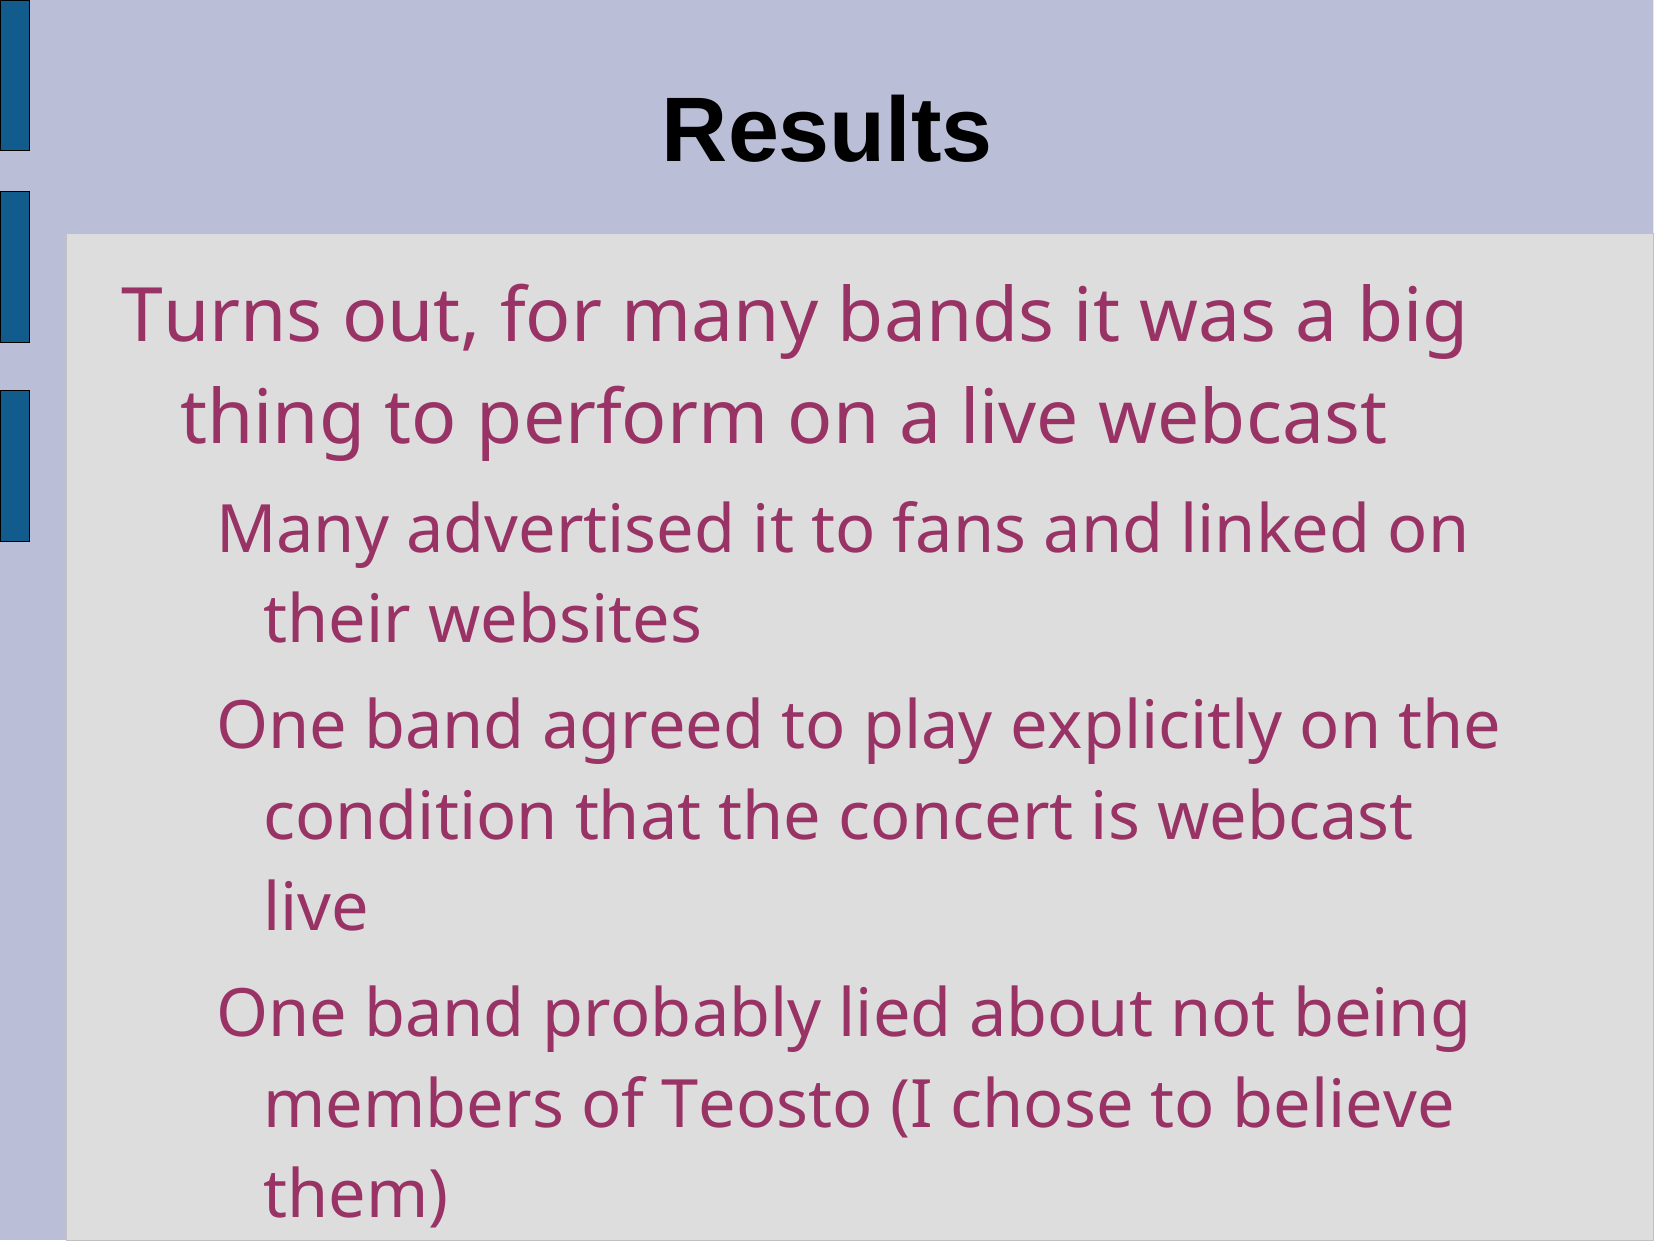

# Results
Turns out, for many bands it was a big thing to perform on a live webcast
Many advertised it to fans and linked on their websites
One band agreed to play explicitly on the condition that the concert is webcast live
One band probably lied about not being members of Teosto (I chose to believe them)
Note: This was a christian gospel band :-)